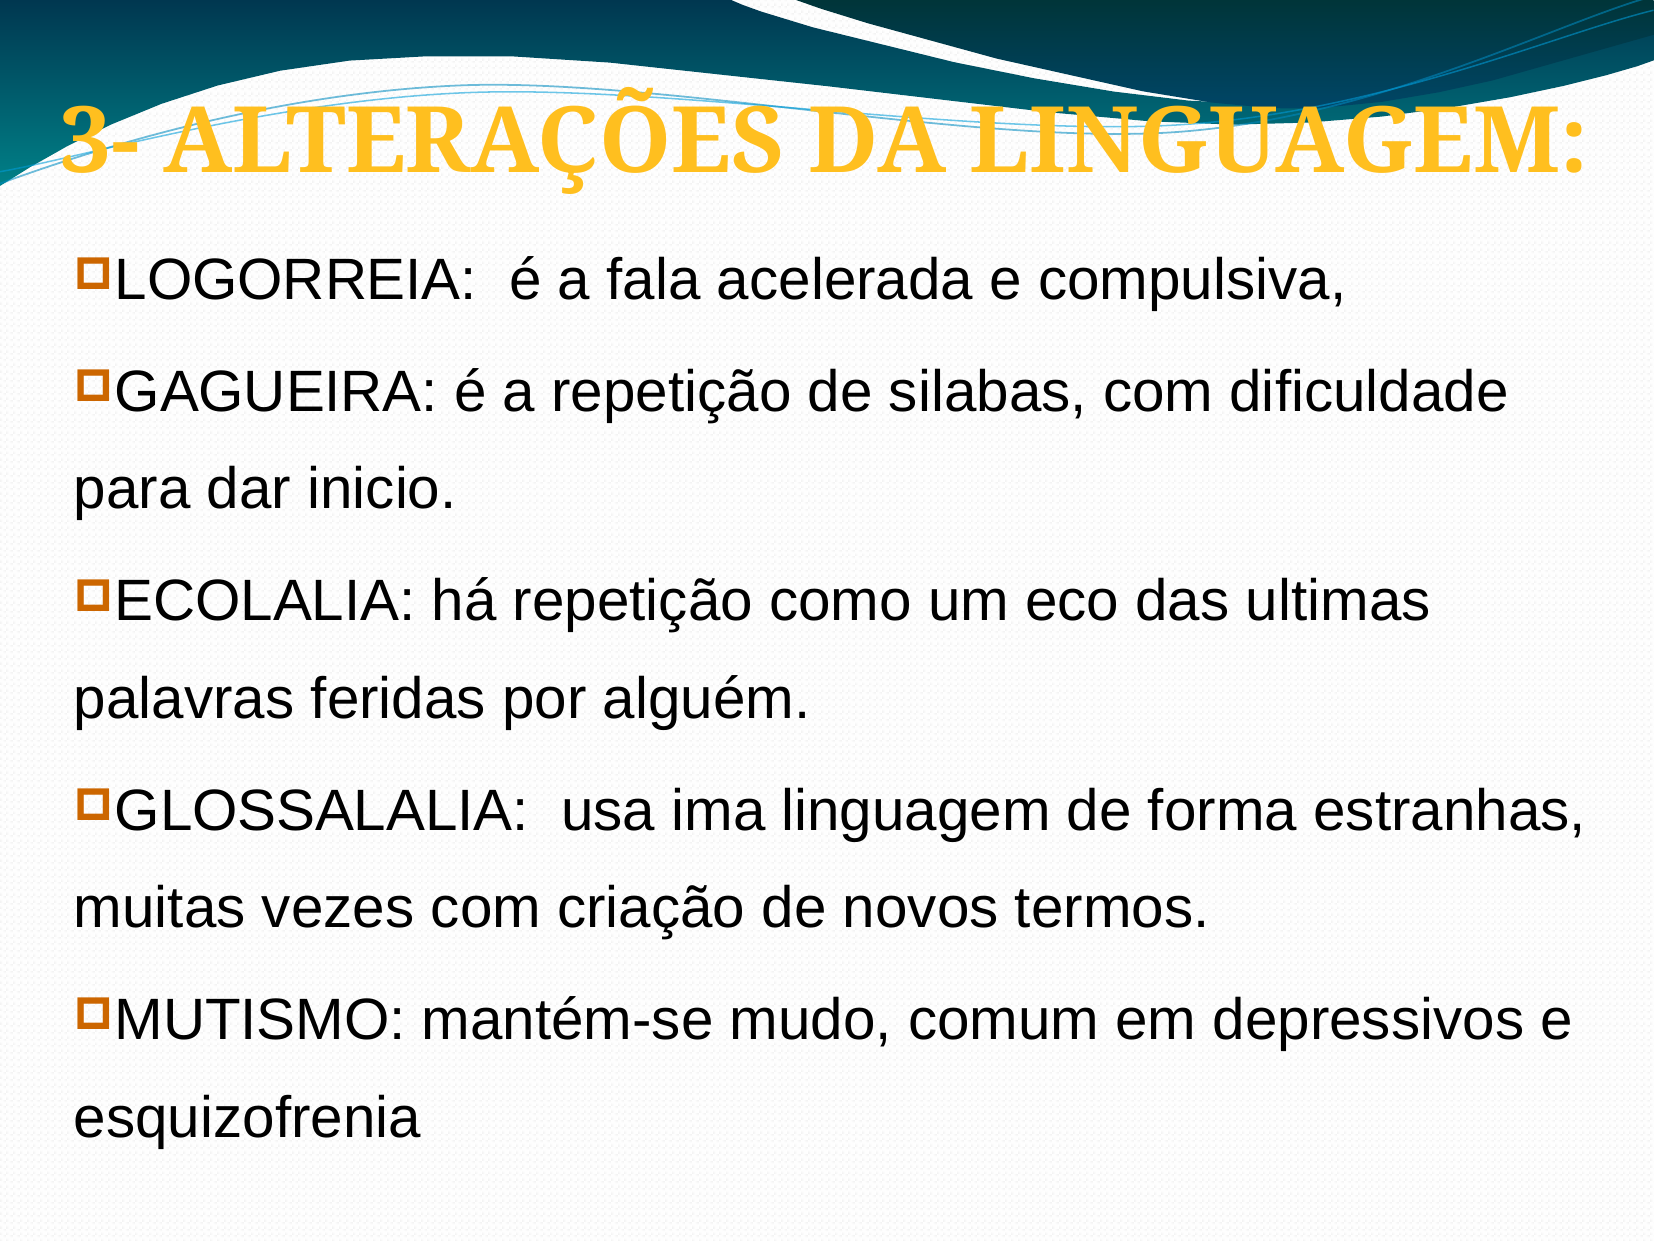

3- ALTERAÇÕES DA LINGUAGEM:
LOGORREIA: é a fala acelerada e compulsiva,
GAGUEIRA: é a repetição de silabas, com dificuldade para dar inicio.
ECOLALIA: há repetição como um eco das ultimas palavras feridas por alguém.
GLOSSALALIA: usa ima linguagem de forma estranhas, muitas vezes com criação de novos termos.
MUTISMO: mantém-se mudo, comum em depressivos e esquizofrenia